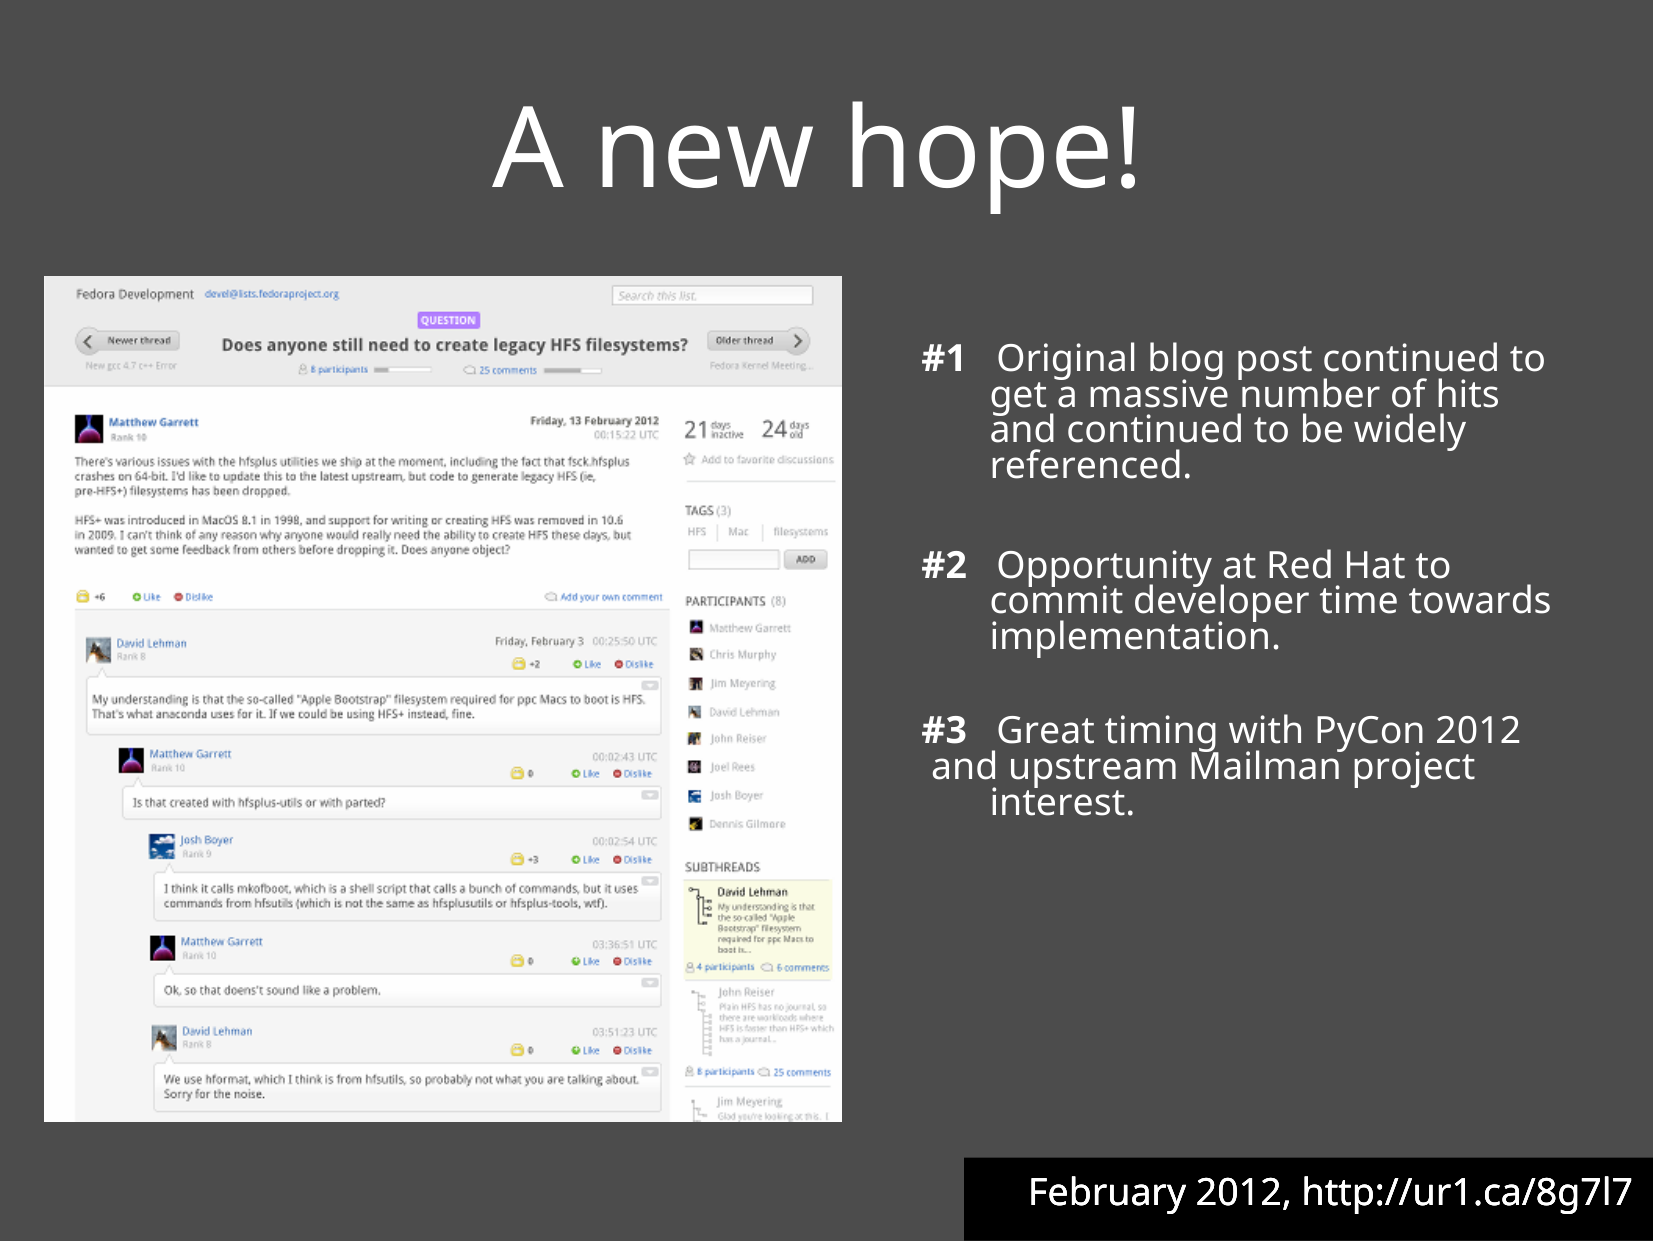

# A new hope!
#1 Original blog post continued to
 get a massive number of hits
 and continued to be widely
 referenced.
#2 Opportunity at Red Hat to
 commit developer time towards
 implementation.
#3 Great timing with PyCon 2012 and upstream Mailman project
 interest.
February 2012, http://ur1.ca/8g7l7
February 2012, http://ur1.ca/8g7l7
February 2012, http://ur1.ca/8g7l7